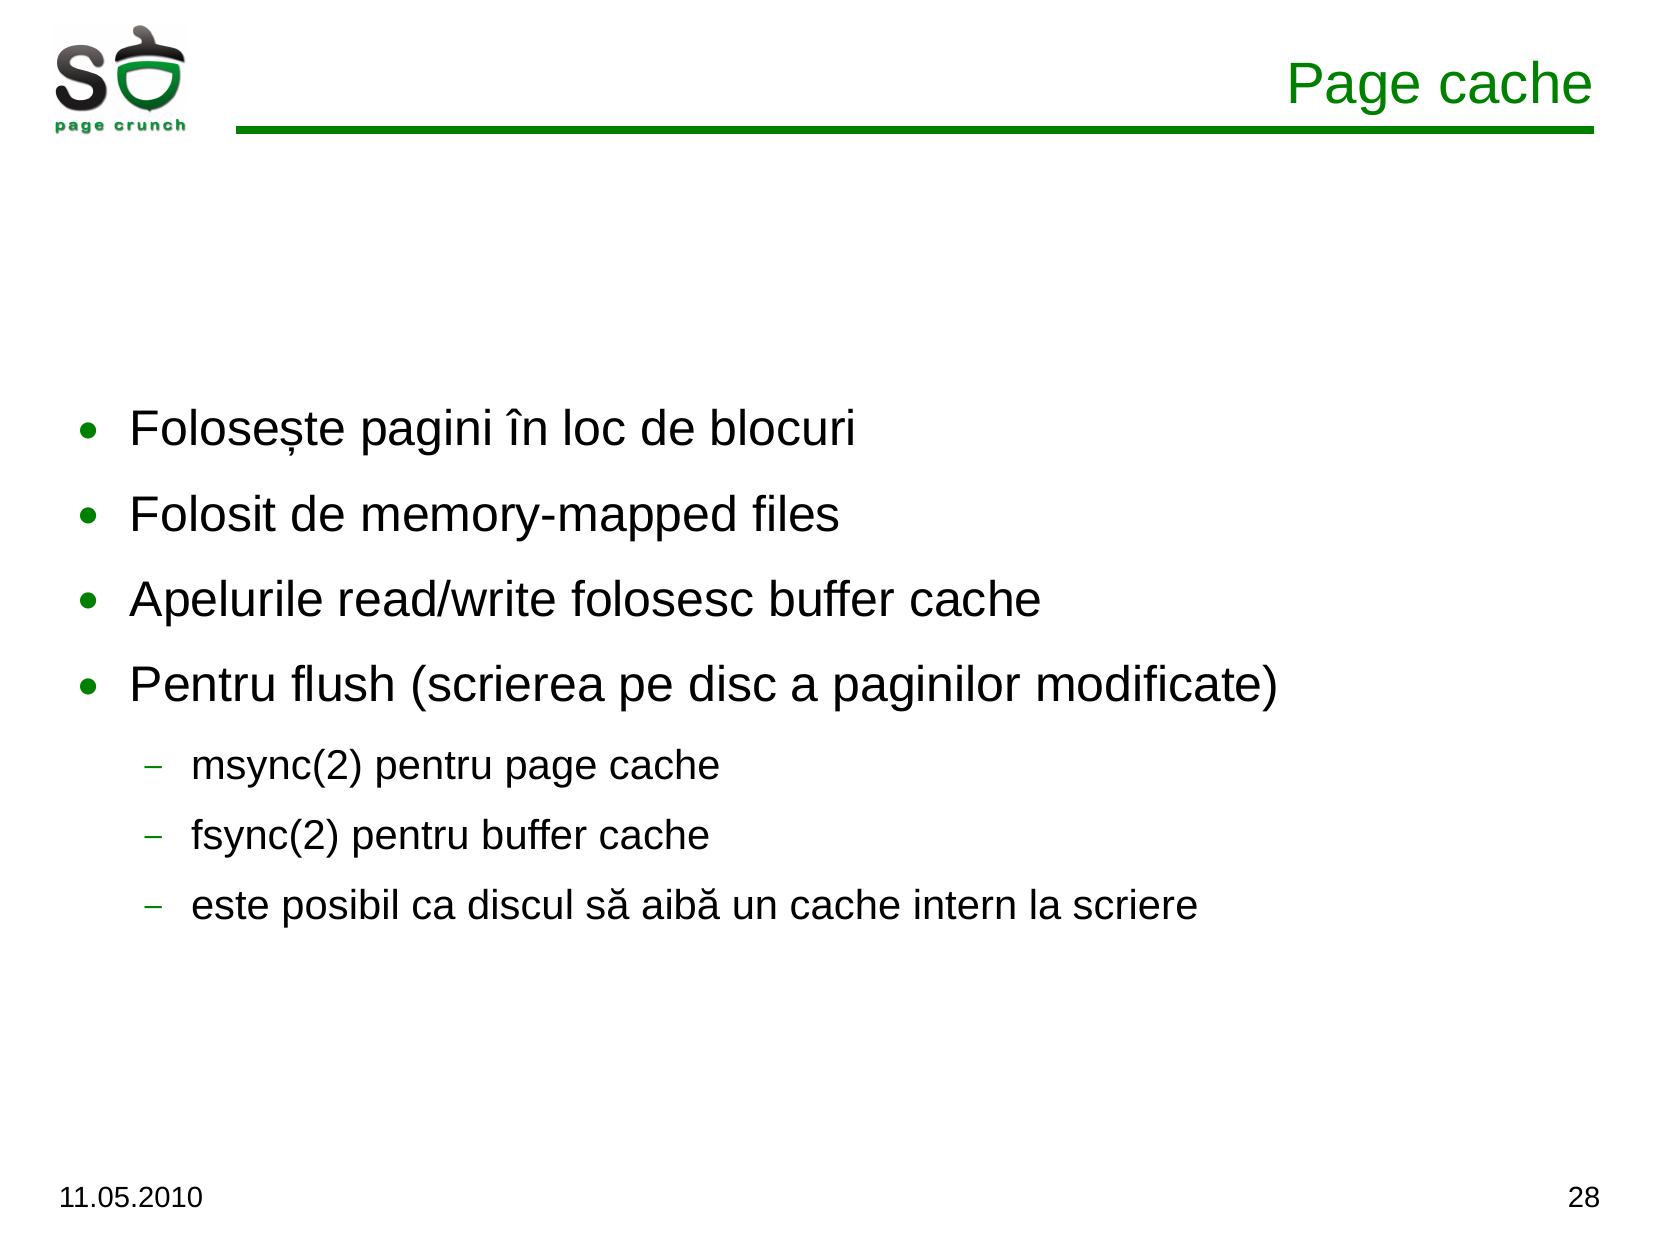

# Page cache
Folosește pagini în loc de blocuri
Folosit de memory-mapped files
Apelurile read/write folosesc buffer cache
Pentru flush (scrierea pe disc a paginilor modificate)
msync(2) pentru page cache
fsync(2) pentru buffer cache
este posibil ca discul să aibă un cache intern la scriere
11.05.2010
28